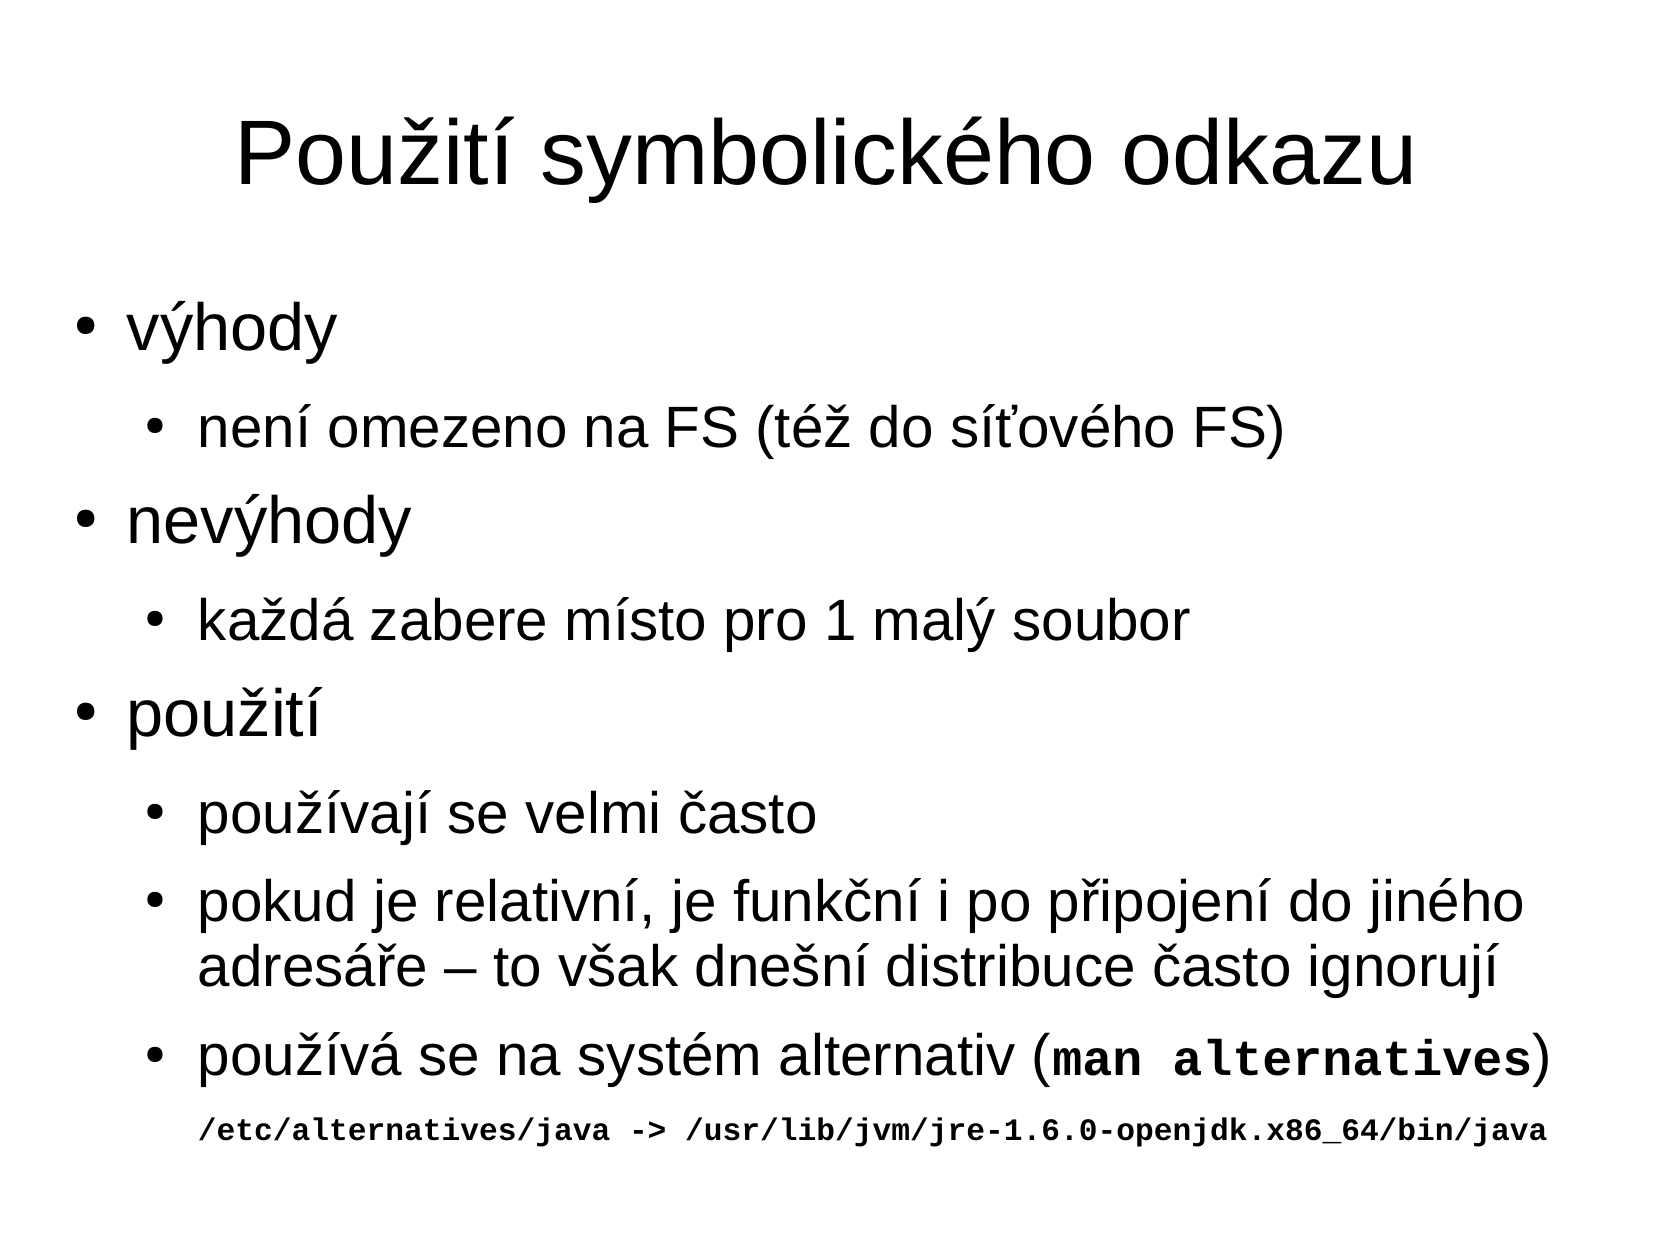

# Použití symbolického odkazu
výhody
není omezeno na FS (též do síťového FS)
nevýhody
každá zabere místo pro 1 malý soubor
použití
používají se velmi často
pokud je relativní, je funkční i po připojení do jiného adresáře – to však dnešní distribuce často ignorují
používá se na systém alternativ (man alternatives)
/etc/alternatives/java -> /usr/lib/jvm/jre-1.6.0-openjdk.x86_64/bin/java